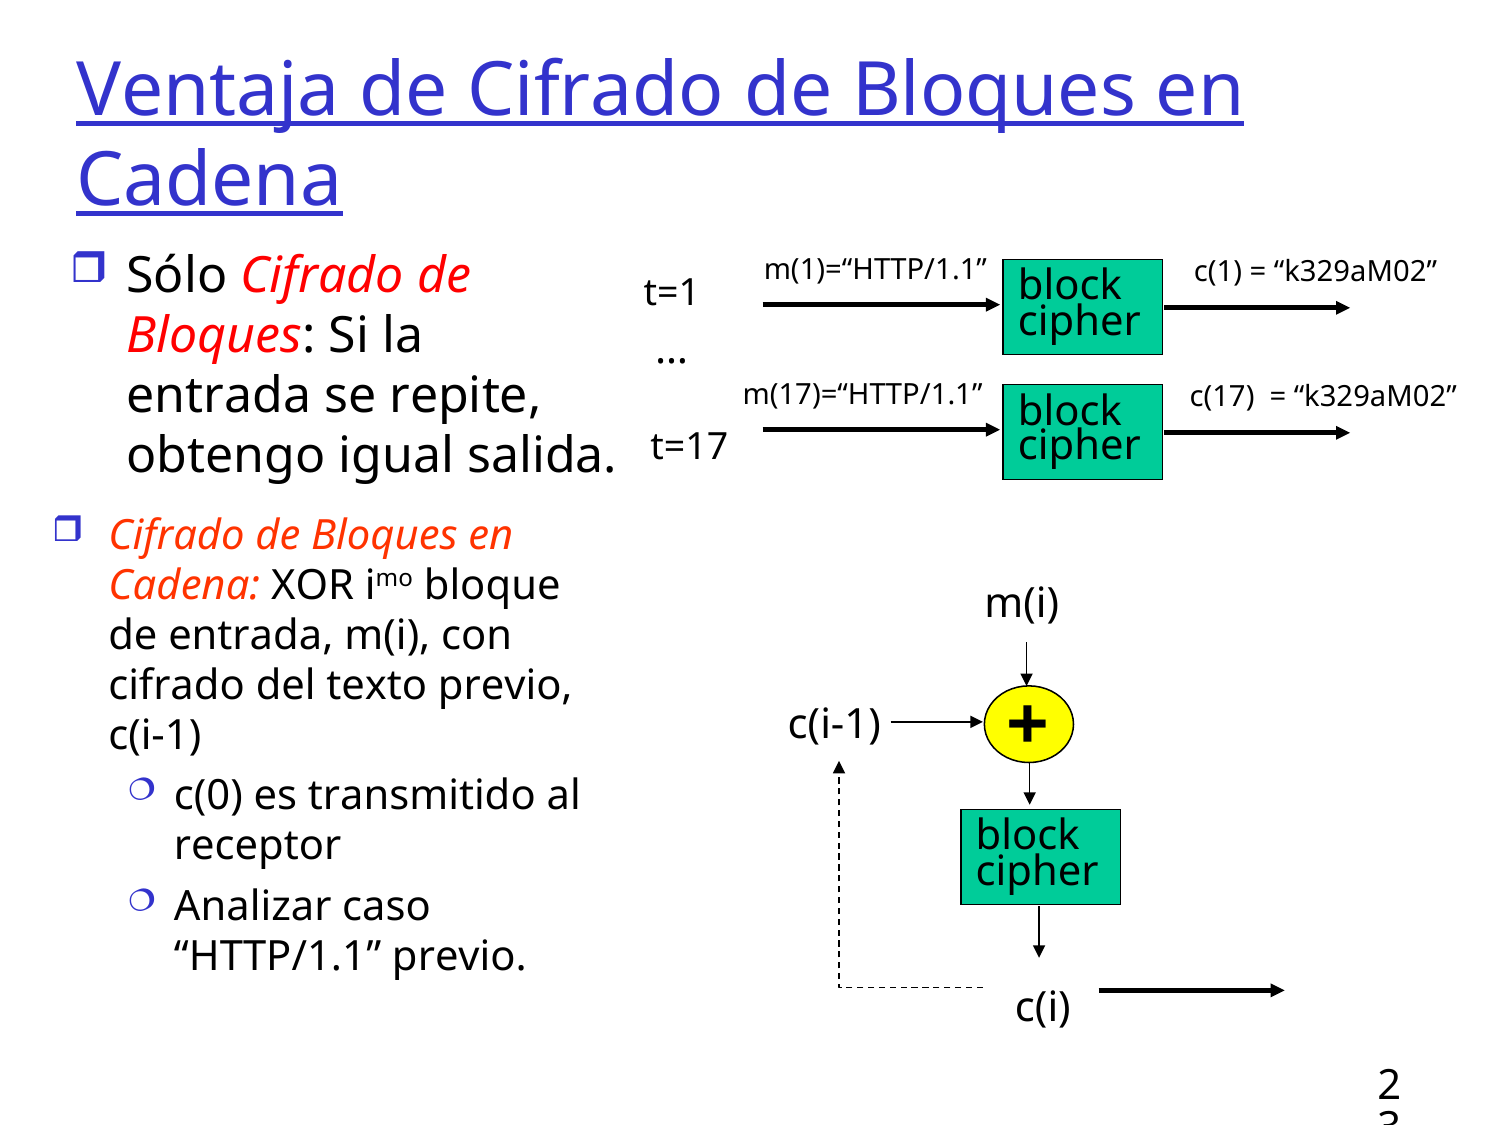

# Ventaja de Cifrado de Bloques en Cadena
Sólo Cifrado de Bloques: Si la entrada se repite, obtengo igual salida.
m(1)=“HTTP/1.1”
c(1) = “k329aM02”
block
cipher
t=1
…
m(17)=“HTTP/1.1”
c(17) = “k329aM02”
block
cipher
t=17
Cifrado de Bloques en Cadena: XOR imo bloque de entrada, m(i), con cifrado del texto previo, c(i-1)
c(0) es transmitido al receptor
Analizar caso “HTTP/1.1” previo.
m(i)
+
c(i-1)
block
cipher
c(i)
23